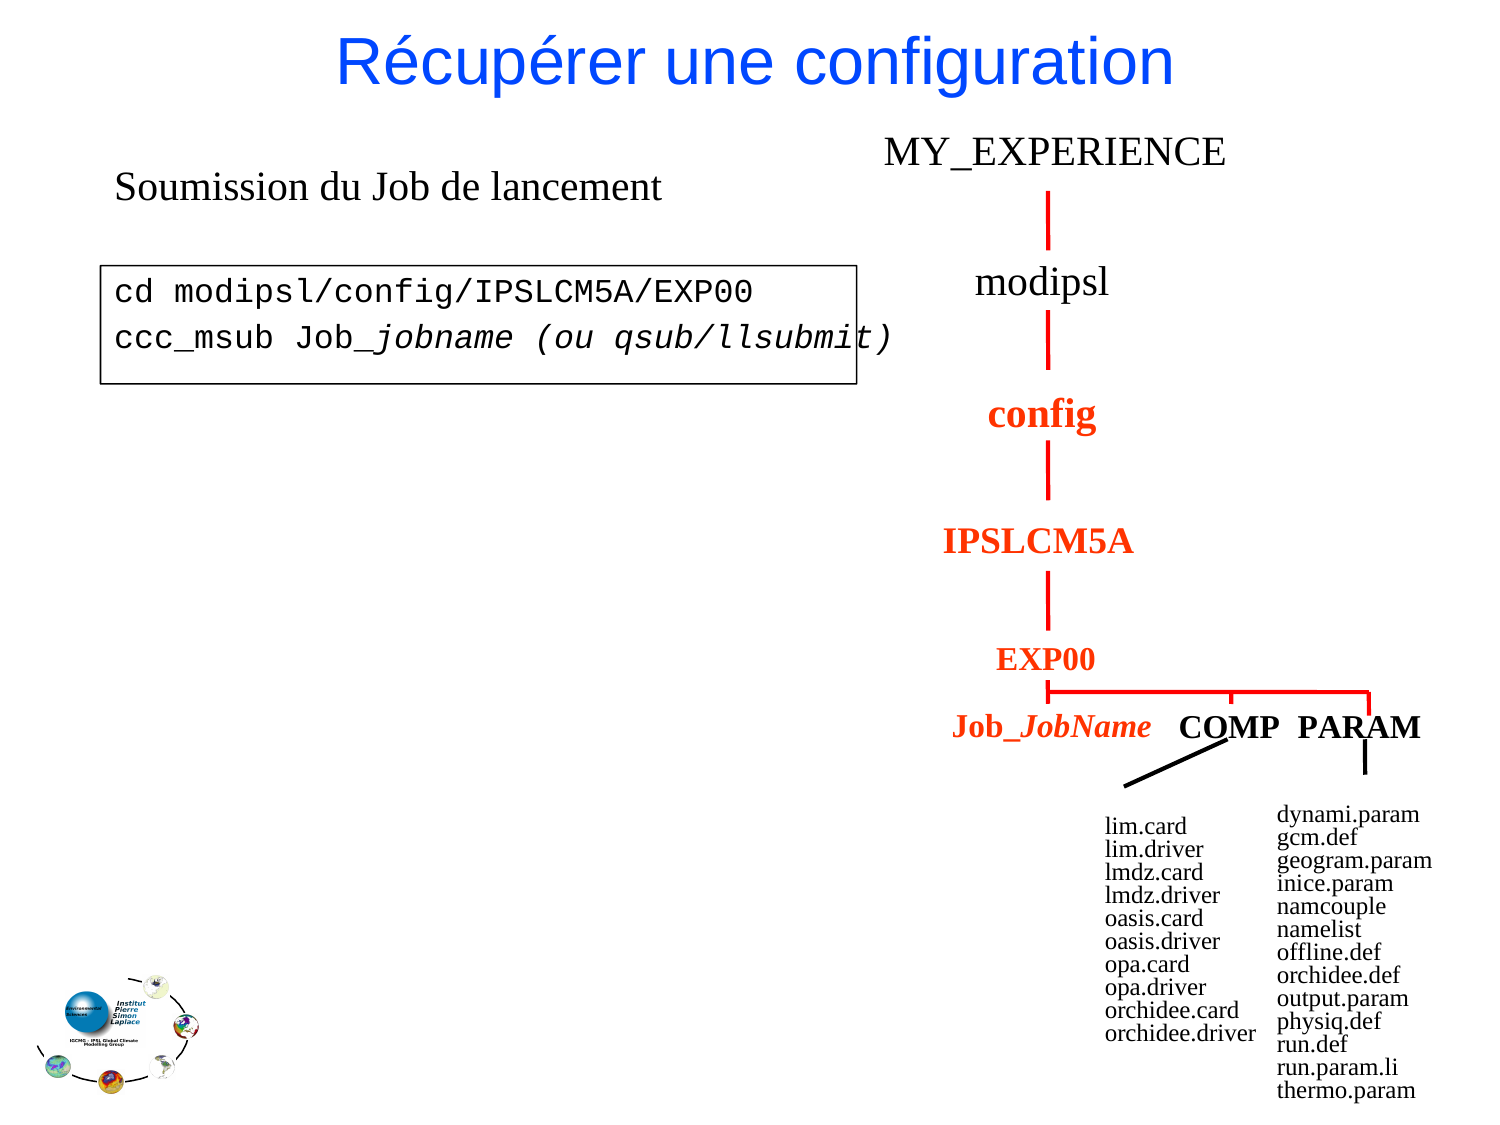

Récupérer une configuration
MY_EXPERIENCE
	Soumission du Job de lancement
	cd modipsl/config/IPSLCM5A/EXP00
	ccc_msub Job_jobname (ou qsub/llsubmit)
modipsl
config
IPSLCM5A
EXP00
Job_JobName
COMP
PARAM
dynami.param
gcm.def
geogram.param
inice.param
namcouple
namelist
offline.def
orchidee.def
output.param
physiq.def
run.def
run.param.li
thermo.param
lim.card
lim.driver
lmdz.card
lmdz.driver
oasis.card
oasis.driver
opa.card
opa.driver
orchidee.card
orchidee.driver